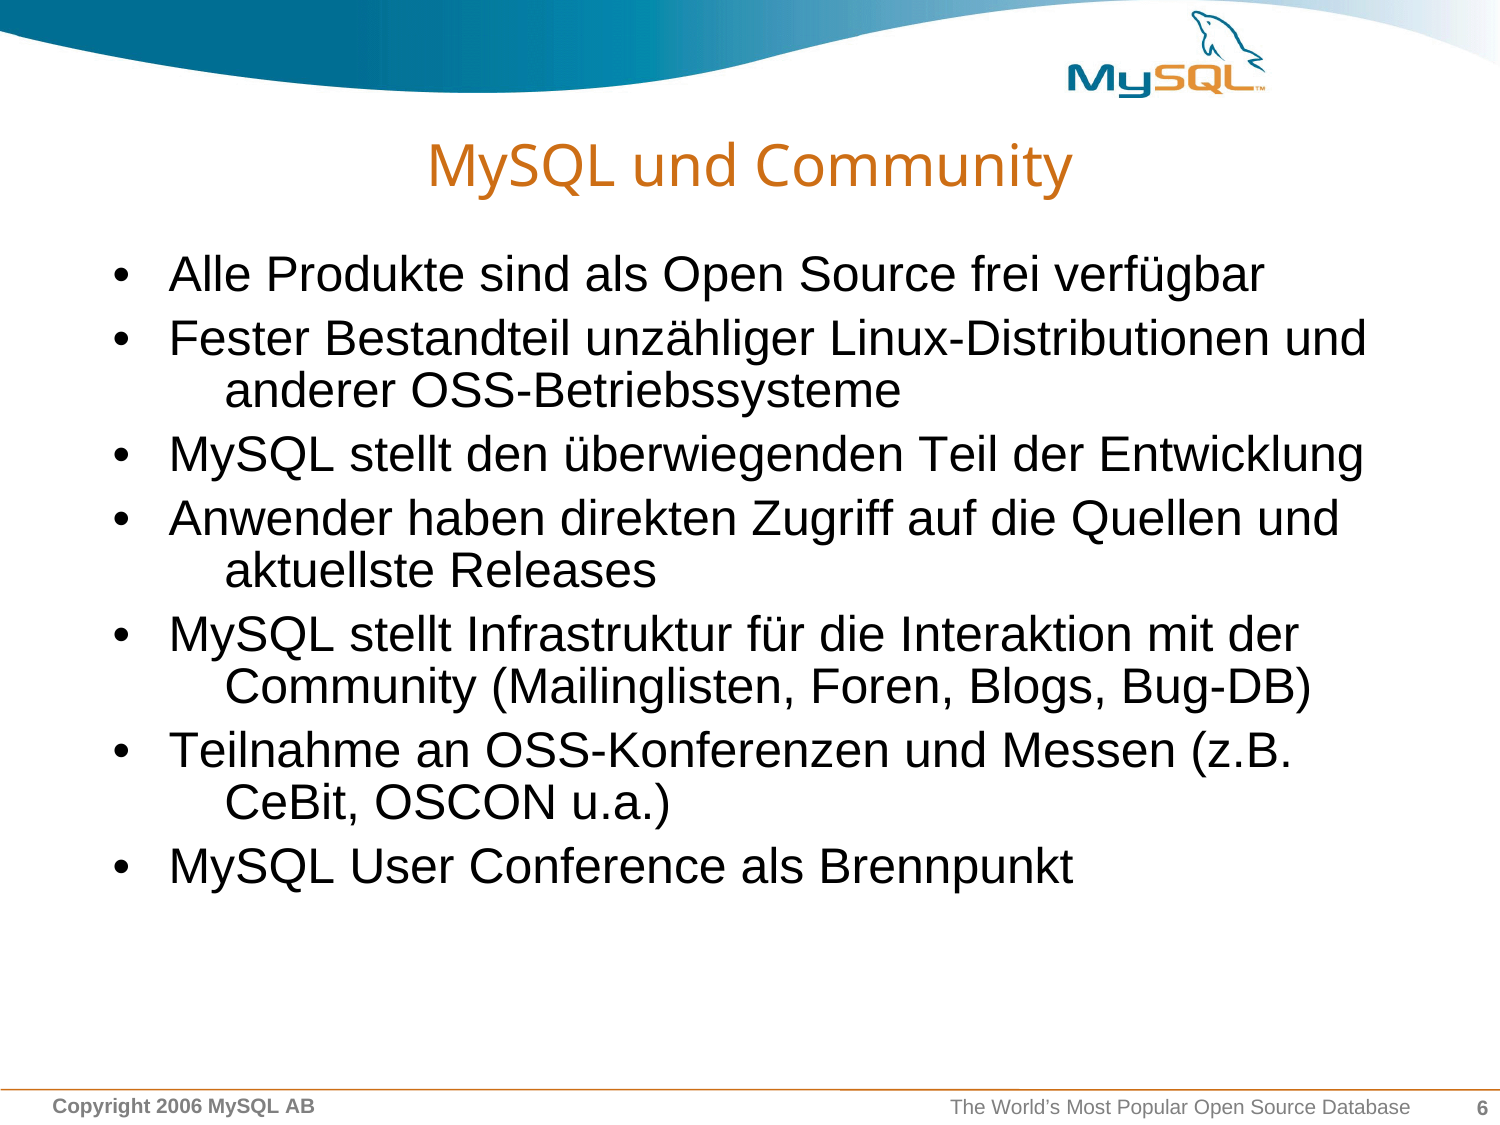

# MySQL und Community
Alle Produkte sind als Open Source frei verfügbar
Fester Bestandteil unzähliger Linux-Distributionen und anderer OSS-Betriebssysteme
MySQL stellt den überwiegenden Teil der Entwicklung
Anwender haben direkten Zugriff auf die Quellen und aktuellste Releases
MySQL stellt Infrastruktur für die Interaktion mit der Community (Mailinglisten, Foren, Blogs, Bug-DB)
Teilnahme an OSS-Konferenzen und Messen (z.B. CeBit, OSCON u.a.)
MySQL User Conference als Brennpunkt